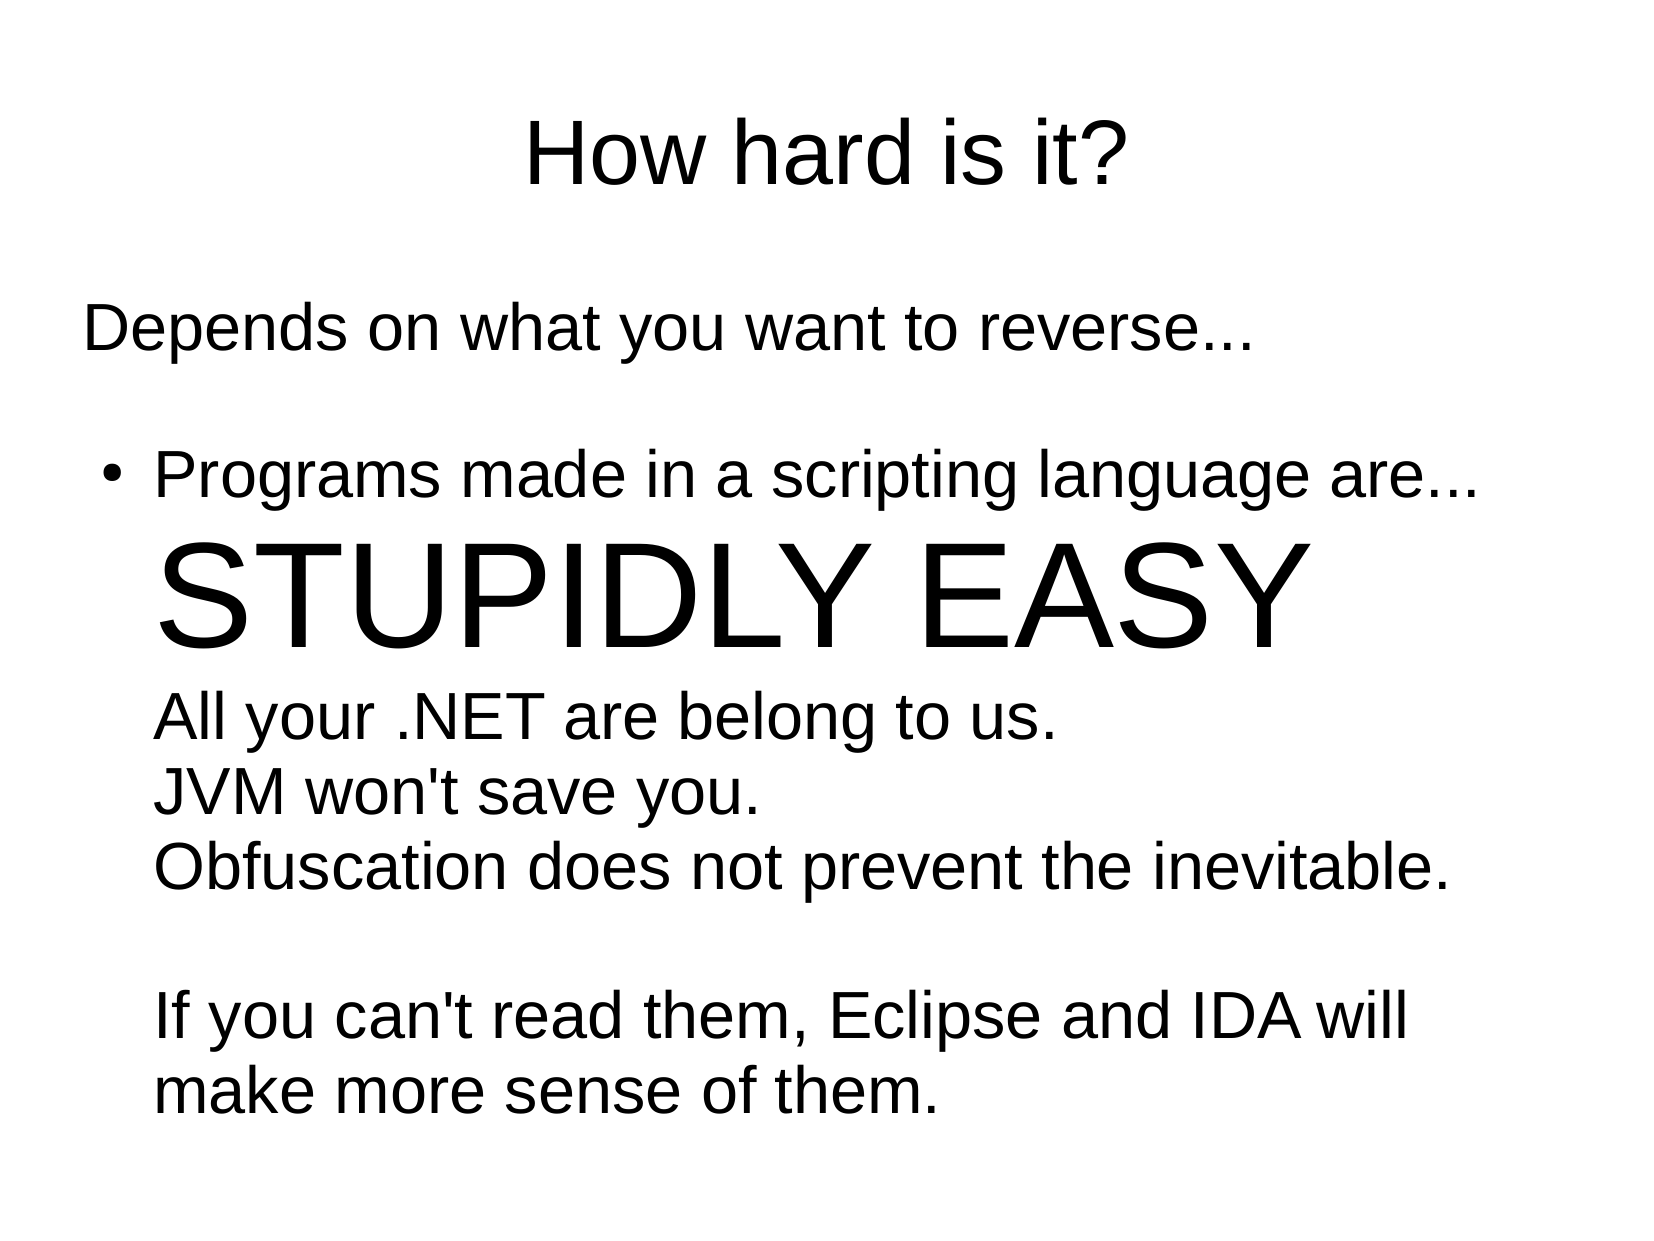

# How hard is it?
Depends on what you want to reverse...
Programs made in a scripting language are...
STUPIDLY EASY
All your .NET are belong to us.
JVM won't save you.
Obfuscation does not prevent the inevitable.
If you can't read them, Eclipse and IDA will make more sense of them.